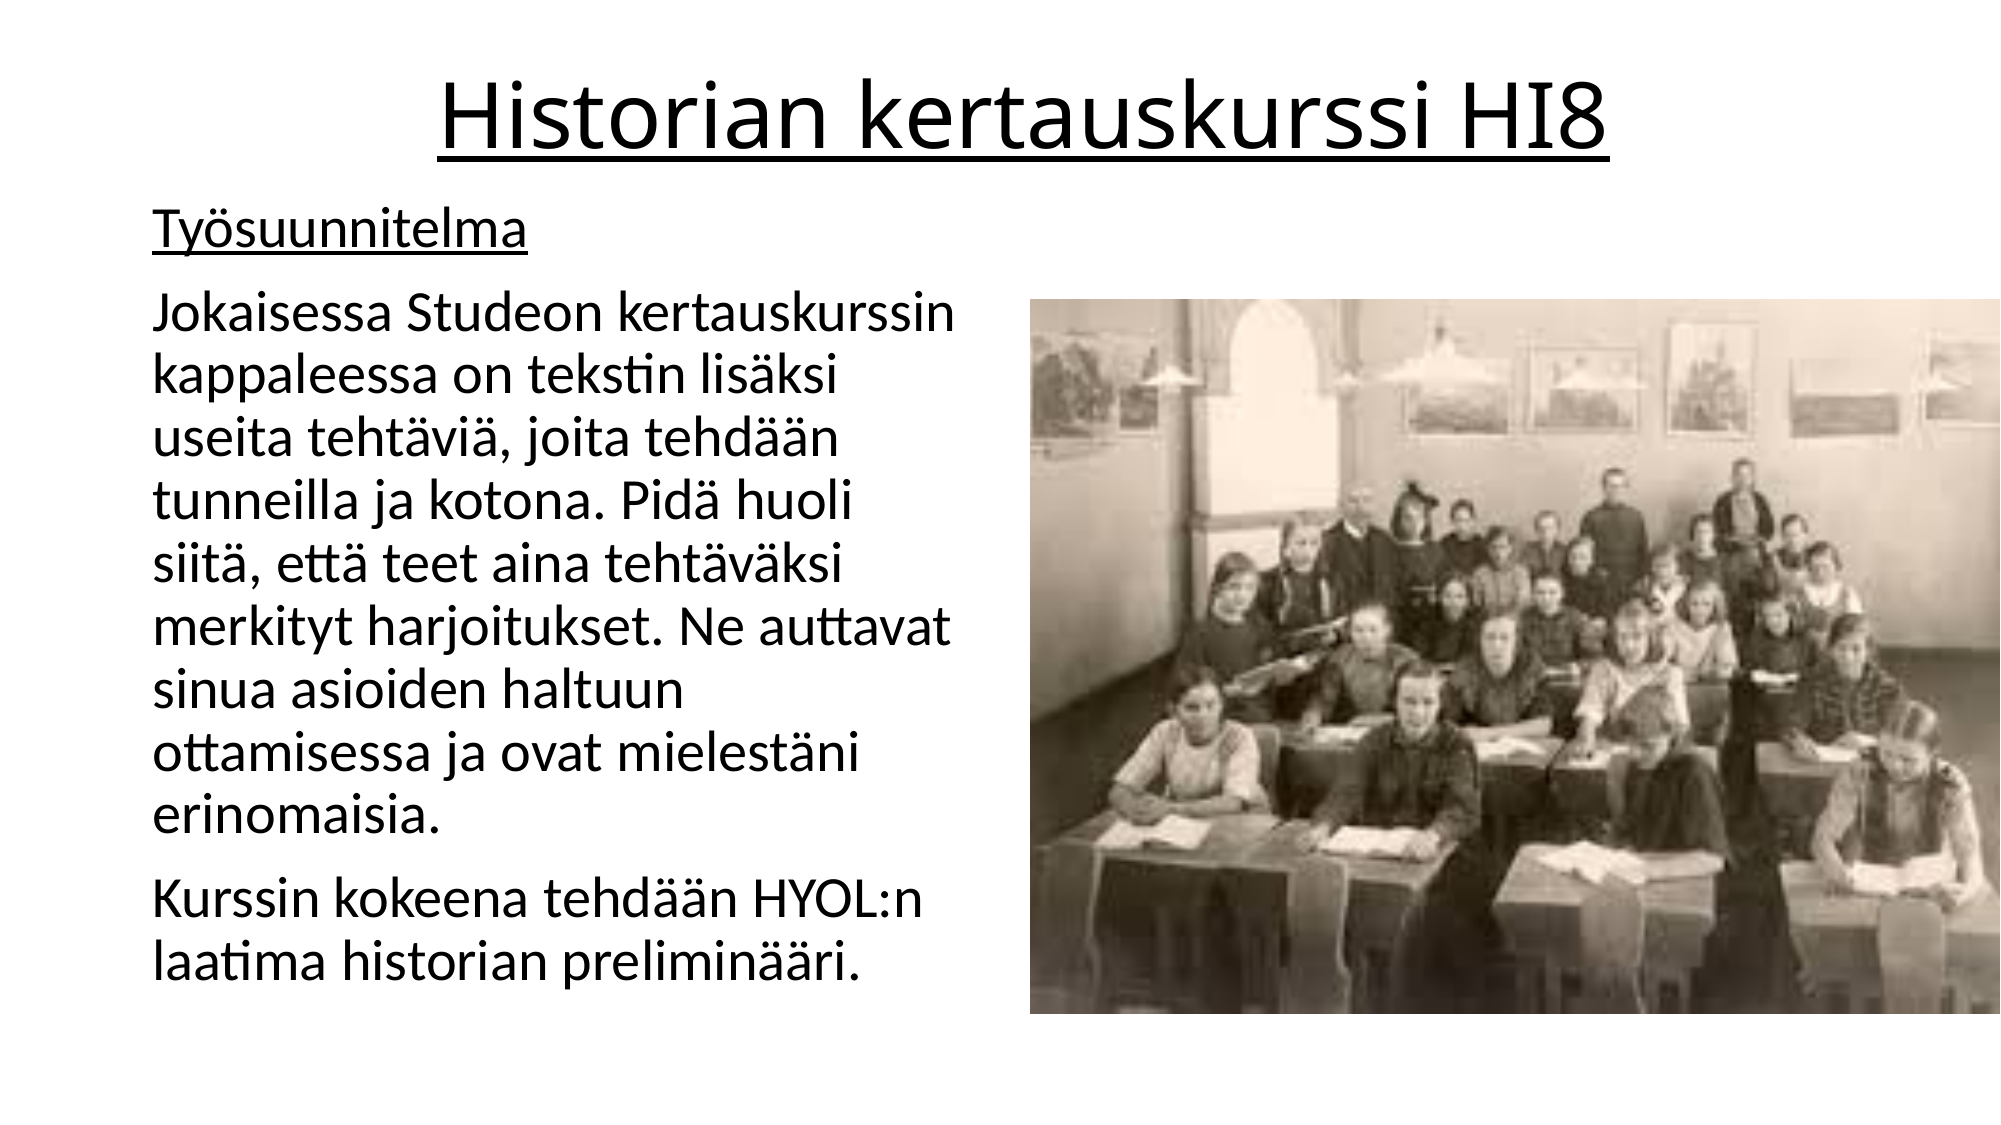

# Historian kertauskurssi HI8
Työsuunnitelma
Jokaisessa Studeon kertauskurssin kappaleessa on tekstin lisäksi useita tehtäviä, joita tehdään tunneilla ja kotona. Pidä huoli siitä, että teet aina tehtäväksi merkityt harjoitukset. Ne auttavat sinua asioiden haltuun ottamisessa ja ovat mielestäni erinomaisia.
Kurssin kokeena tehdään HYOL:n laatima historian preliminääri.